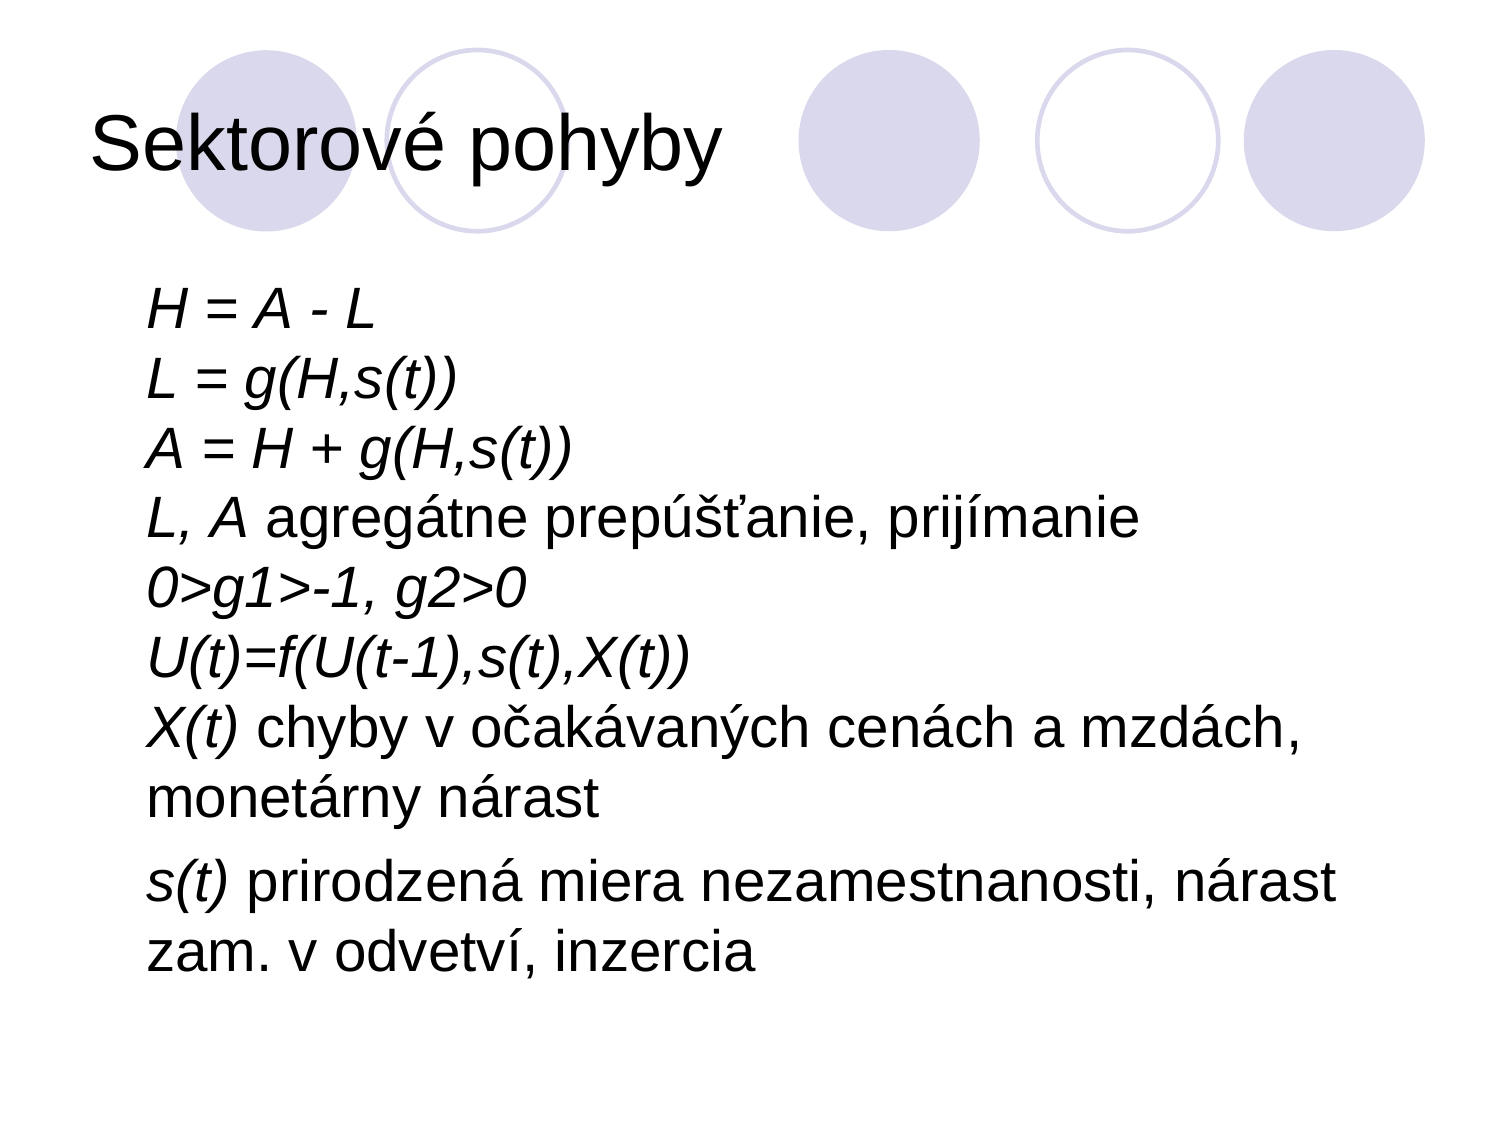

# Sektorové pohyby
	H = A - L
L = g(H,s(t))
A = H + g(H,s(t))
L, A agregátne prepúšťanie, prijímanie
0>g1>-1, g2>0
U(t)=f(U(t-1),s(t),X(t))
X(t) chyby v očakávaných cenách a mzdách, monetárny nárast
	s(t) prirodzená miera nezamestnanosti, nárast zam. v odvetví, inzercia